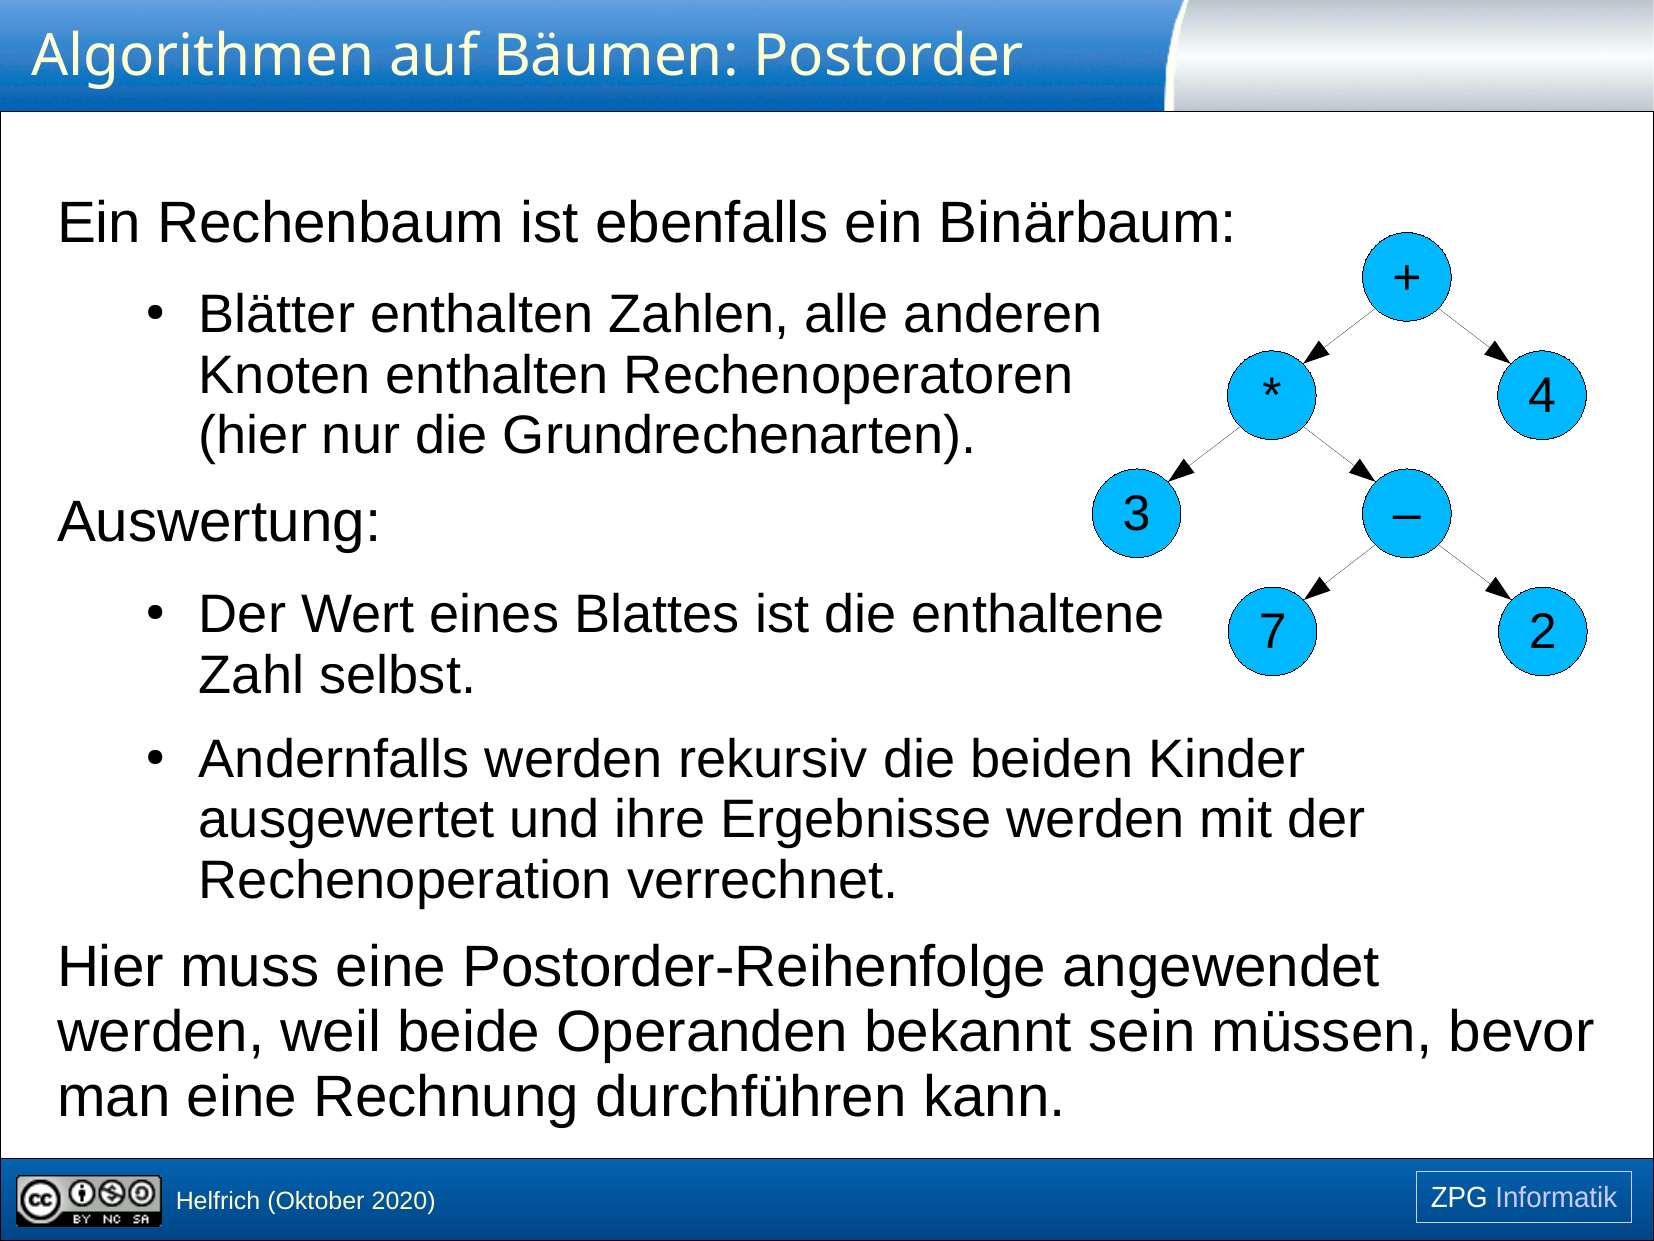

# Algorithmen auf Bäumen: Postorder
Ein Rechenbaum ist ebenfalls ein Binärbaum:
Blätter enthalten Zahlen, alle anderen
Knoten enthalten Rechenoperatoren
(hier nur die Grundrechenarten).
Auswertung:
Der Wert eines Blattes ist die enthaltene
Zahl selbst.
Andernfalls werden rekursiv die beiden Kinder ausgewertet und ihre Ergebnisse werden mit der Rechenoperation verrechnet.
Hier muss eine Postorder-Reihenfolge angewendet werden, weil beide Operanden bekannt sein müssen, bevor man eine Rechnung durchführen kann.
+
*
4
3
–
7
2